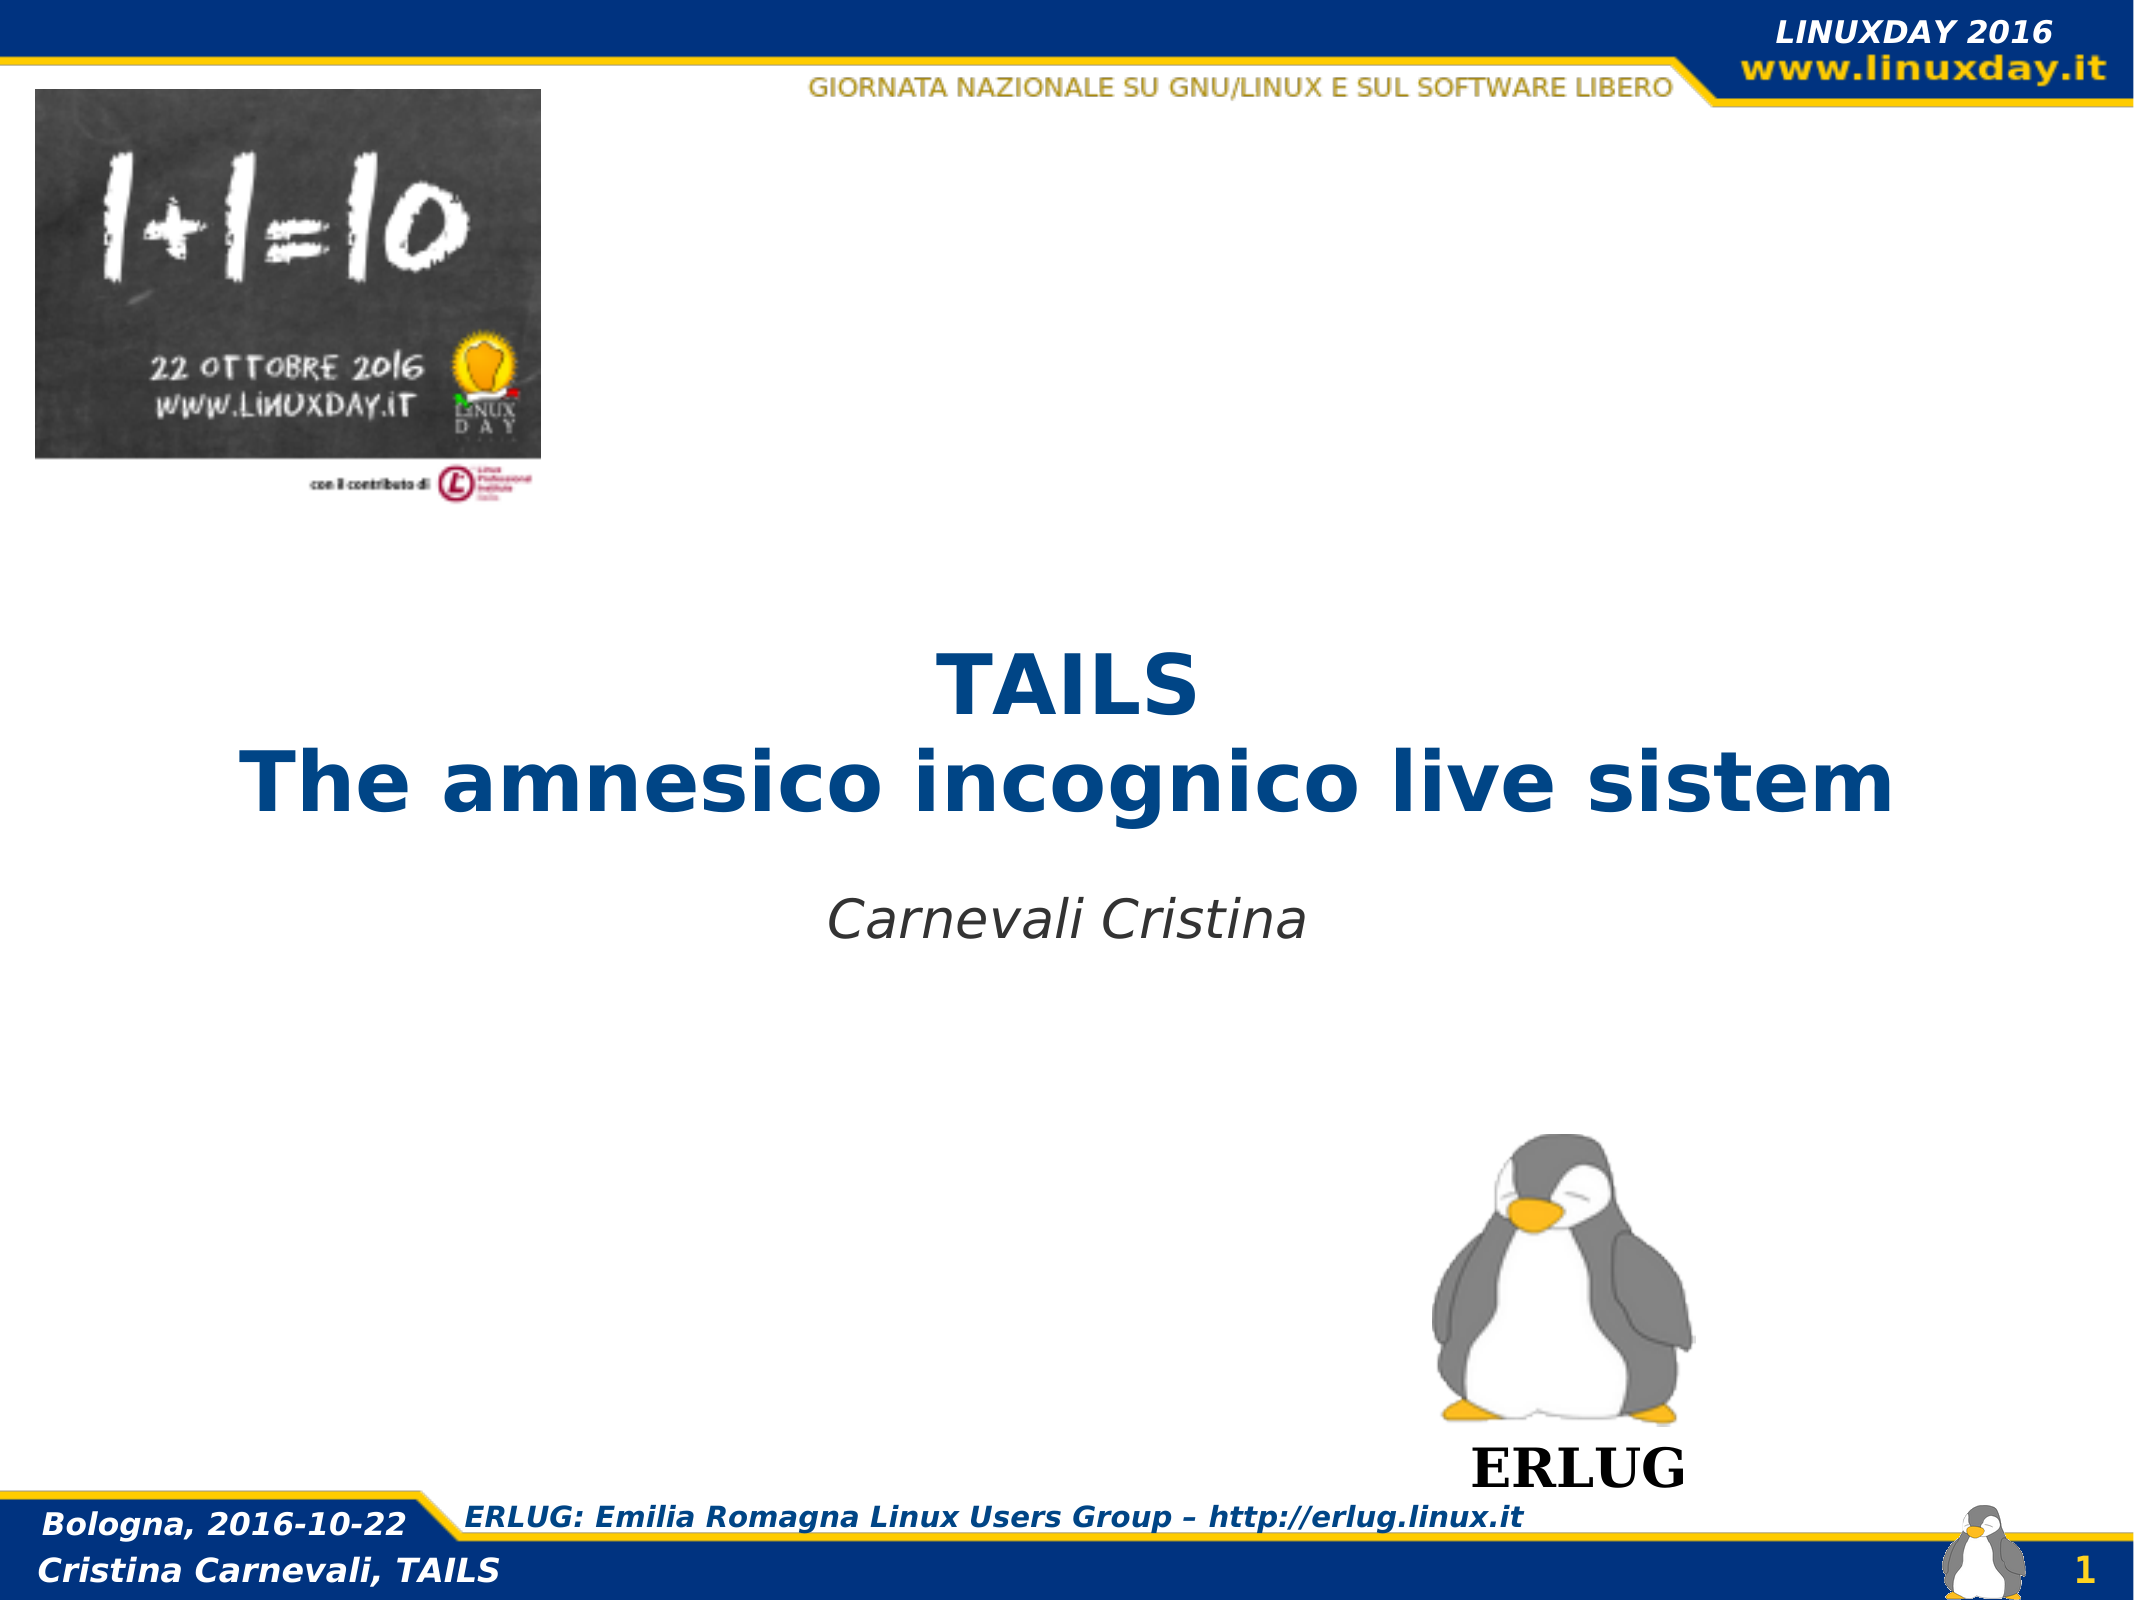

TAILS
The amnesico incognico live sistem
Carnevali Cristina
ERLUG